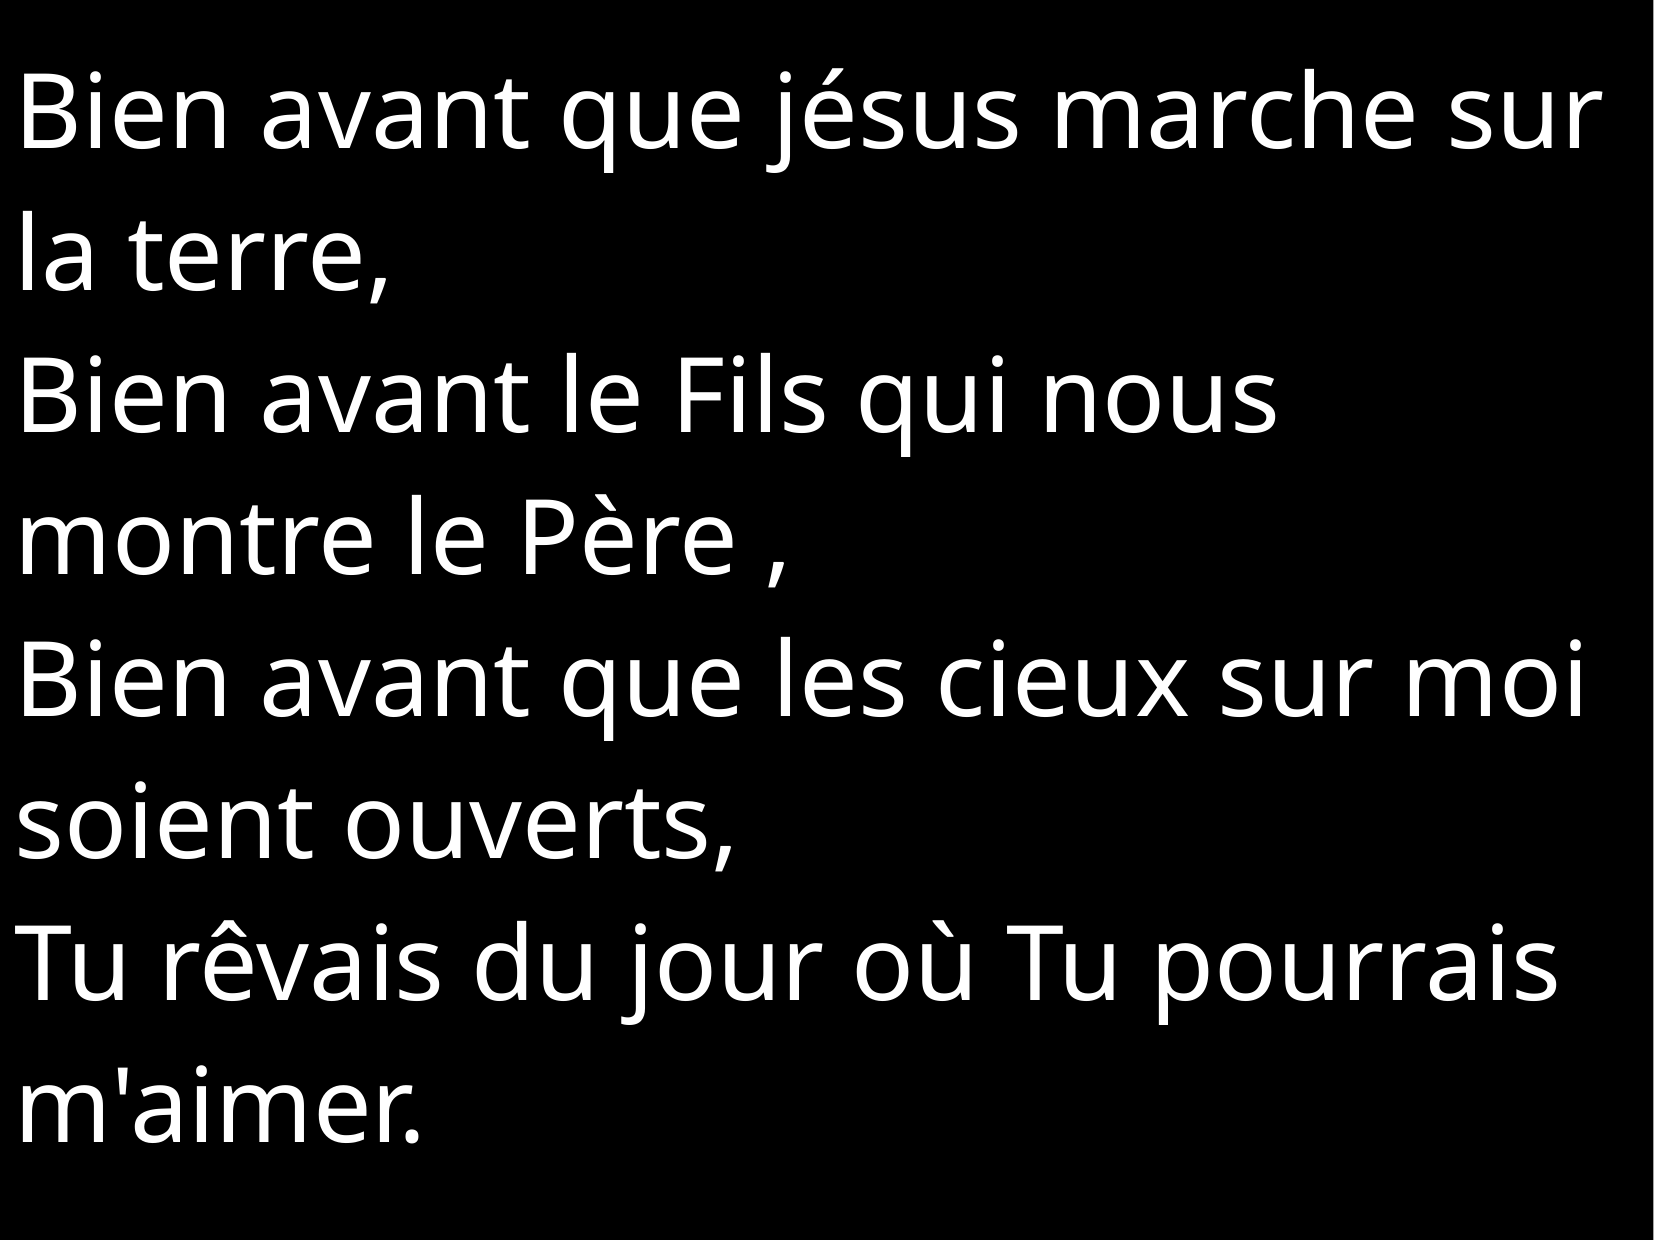

Bien avant que jésus marche sur la terre,
Bien avant le Fils qui nous montre le Père ,
Bien avant que les cieux sur moi soient ouverts,
Tu rêvais du jour où Tu pourrais m'aimer.